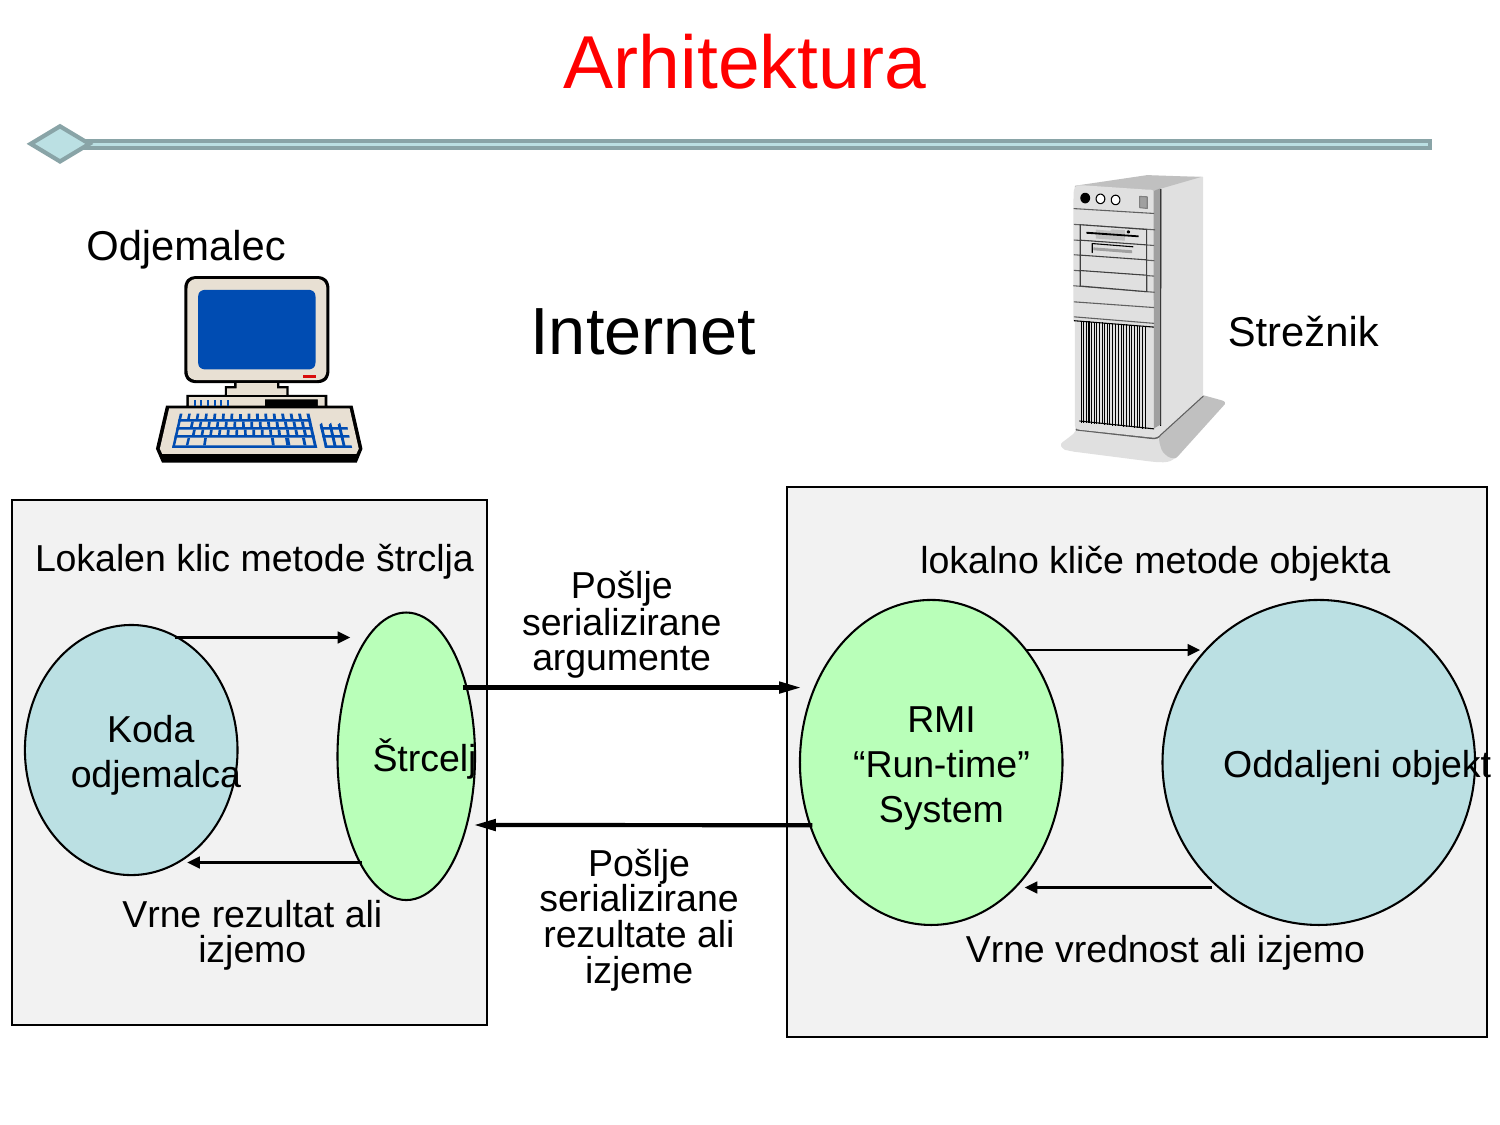

# Arhitektura
Odjemalec
Internet
Strežnik
Lokalen klic metode štrclja
lokalno kliče metode objekta
Pošlje serializirane argumente
RMI
“Run-time”
System
Oddaljeni objekt
Štrcelj
Koda
odjemalca
Pošlje serializirane
rezultate ali izjeme
Vrne rezultat ali izjemo
Vrne vrednost ali izjemo